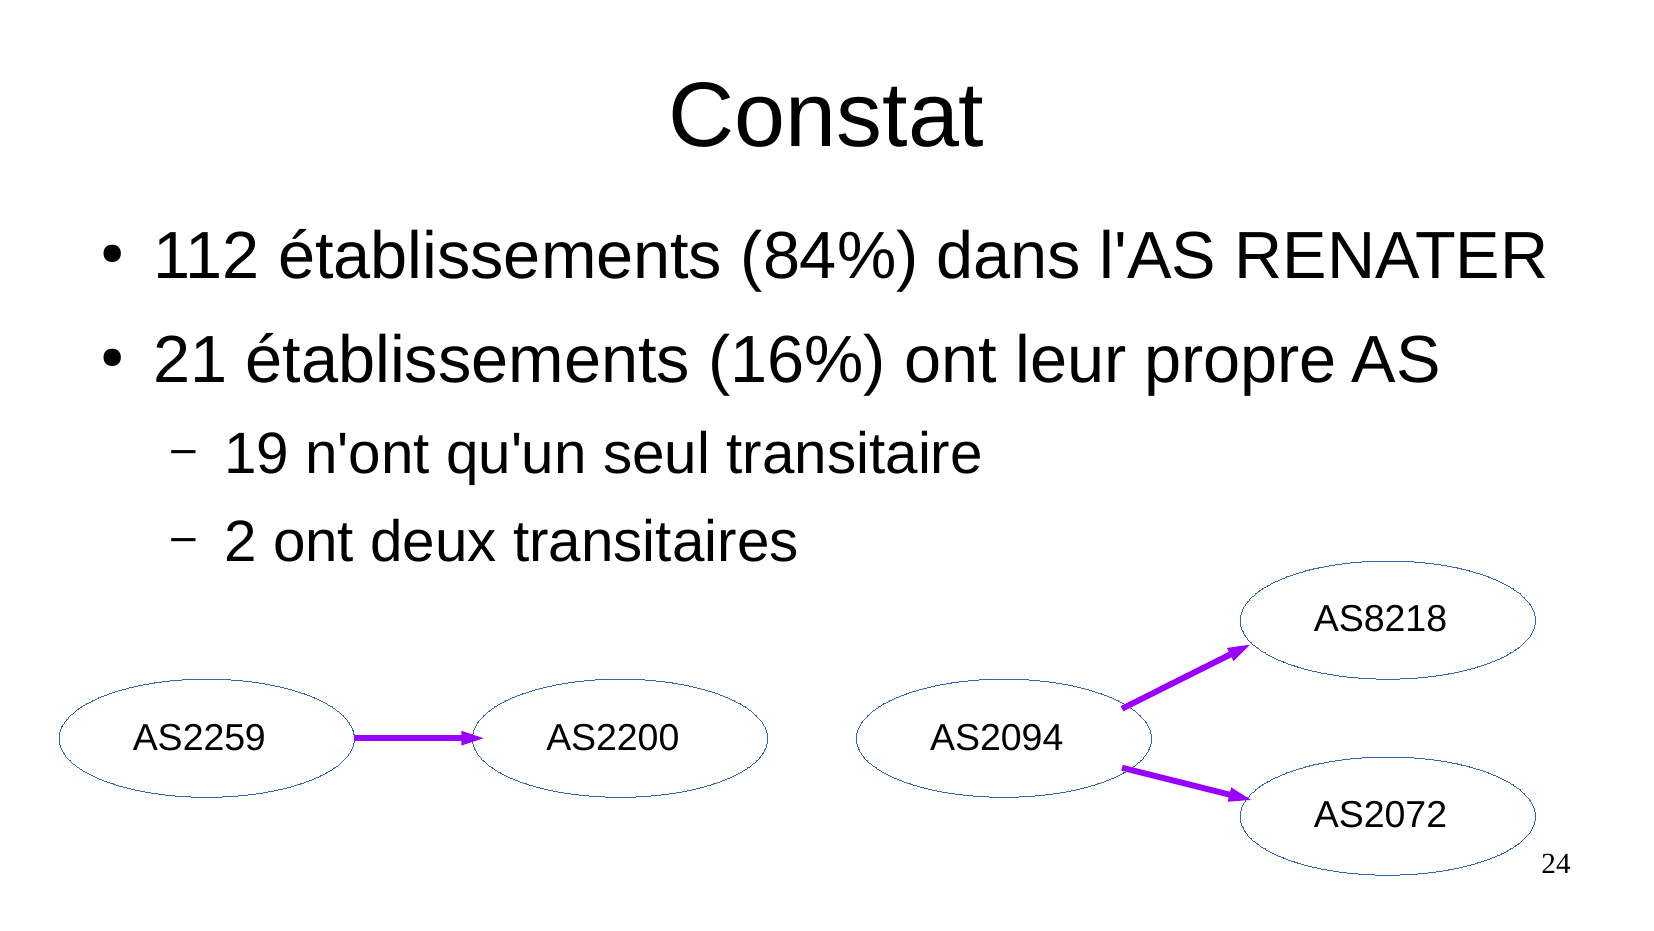

# Constat
112 établissements (84%) dans l'AS RENATER
21 établissements (16%) ont leur propre AS
19 n'ont qu'un seul transitaire
2 ont deux transitaires
AS8218
AS2259
AS2200
AS2094
AS2072
24